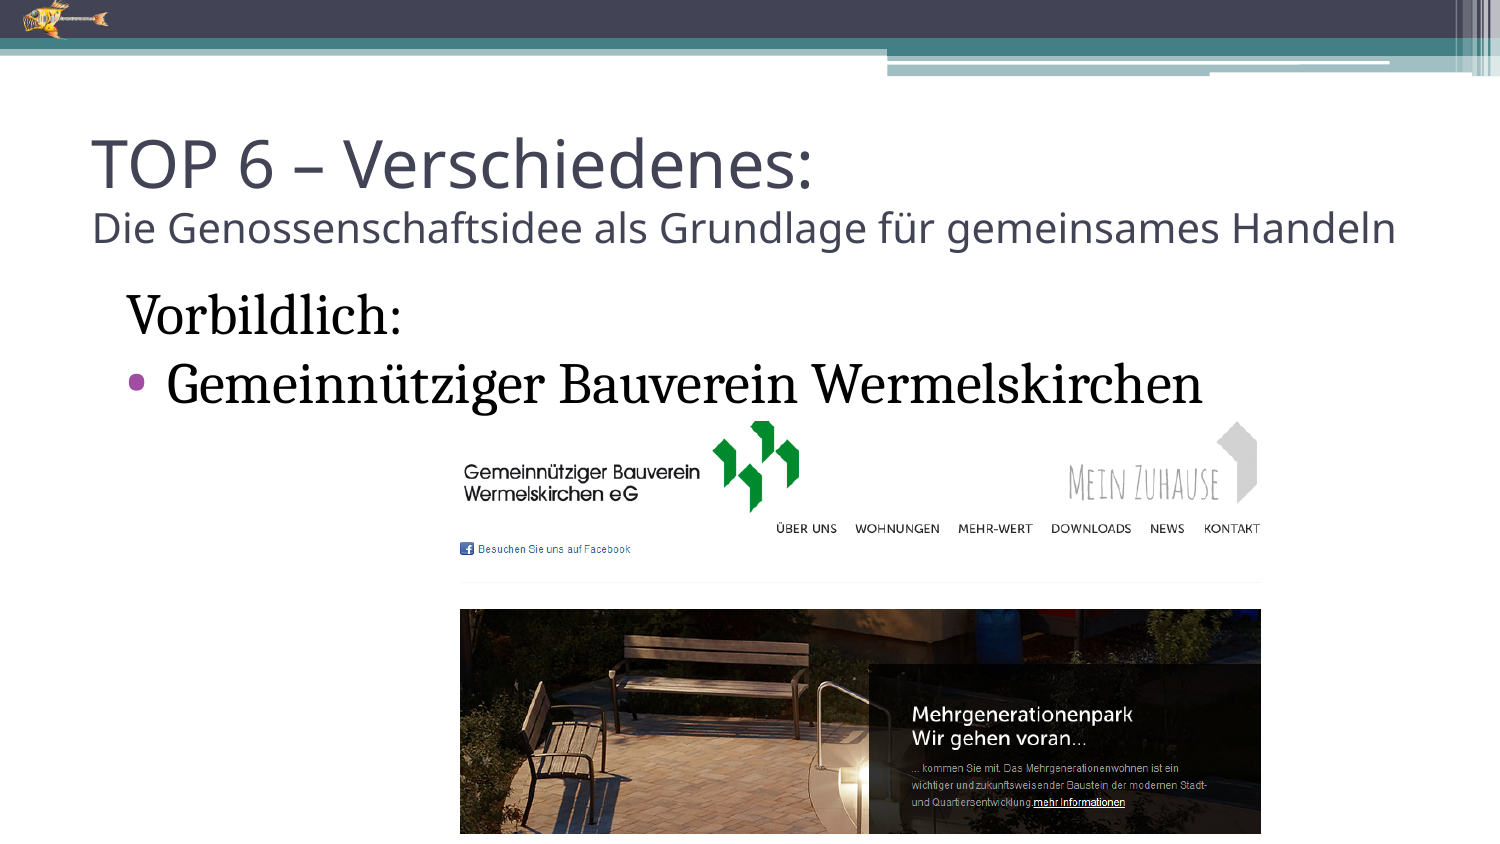

# TOP 6 – Verschiedenes: Die Genossenschaftsidee als Grundlage für gemeinsames Handeln
Vorbildlich:
Gemeinnütziger Bauverein Wermelskirchen